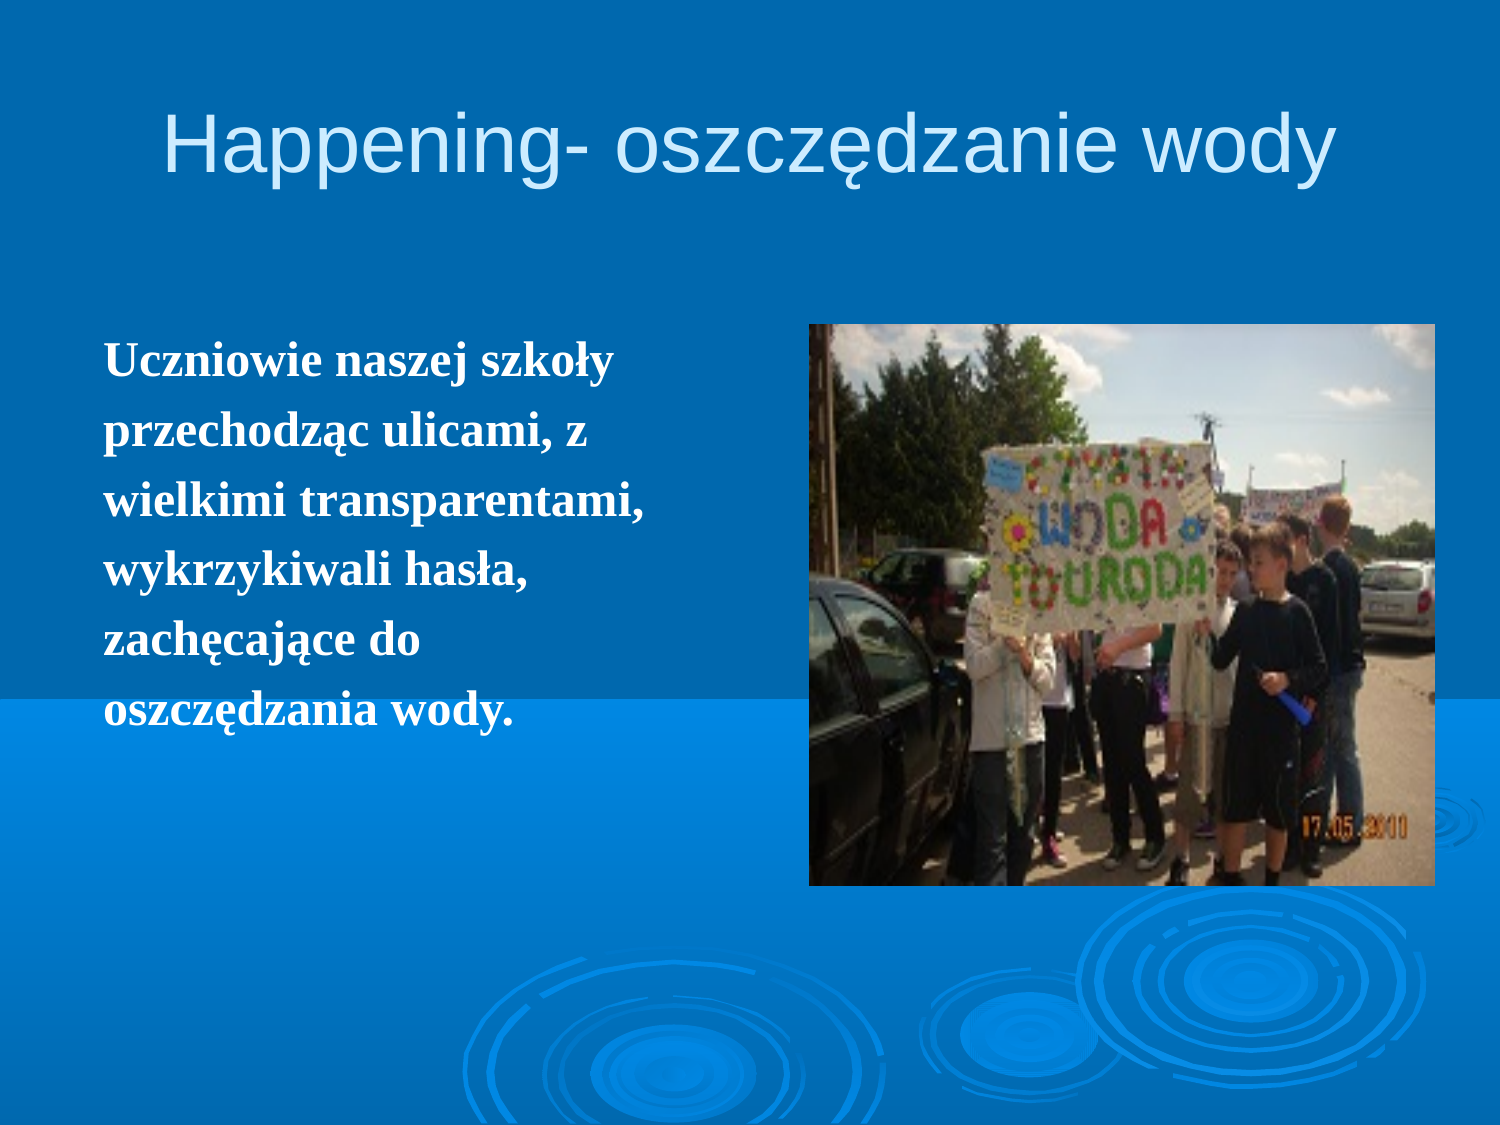

# Happening- oszczędzanie wody
Uczniowie naszej szkoły
przechodząc ulicami, z
wielkimi transparentami,
wykrzykiwali hasła,
zachęcające do
oszczędzania wody.